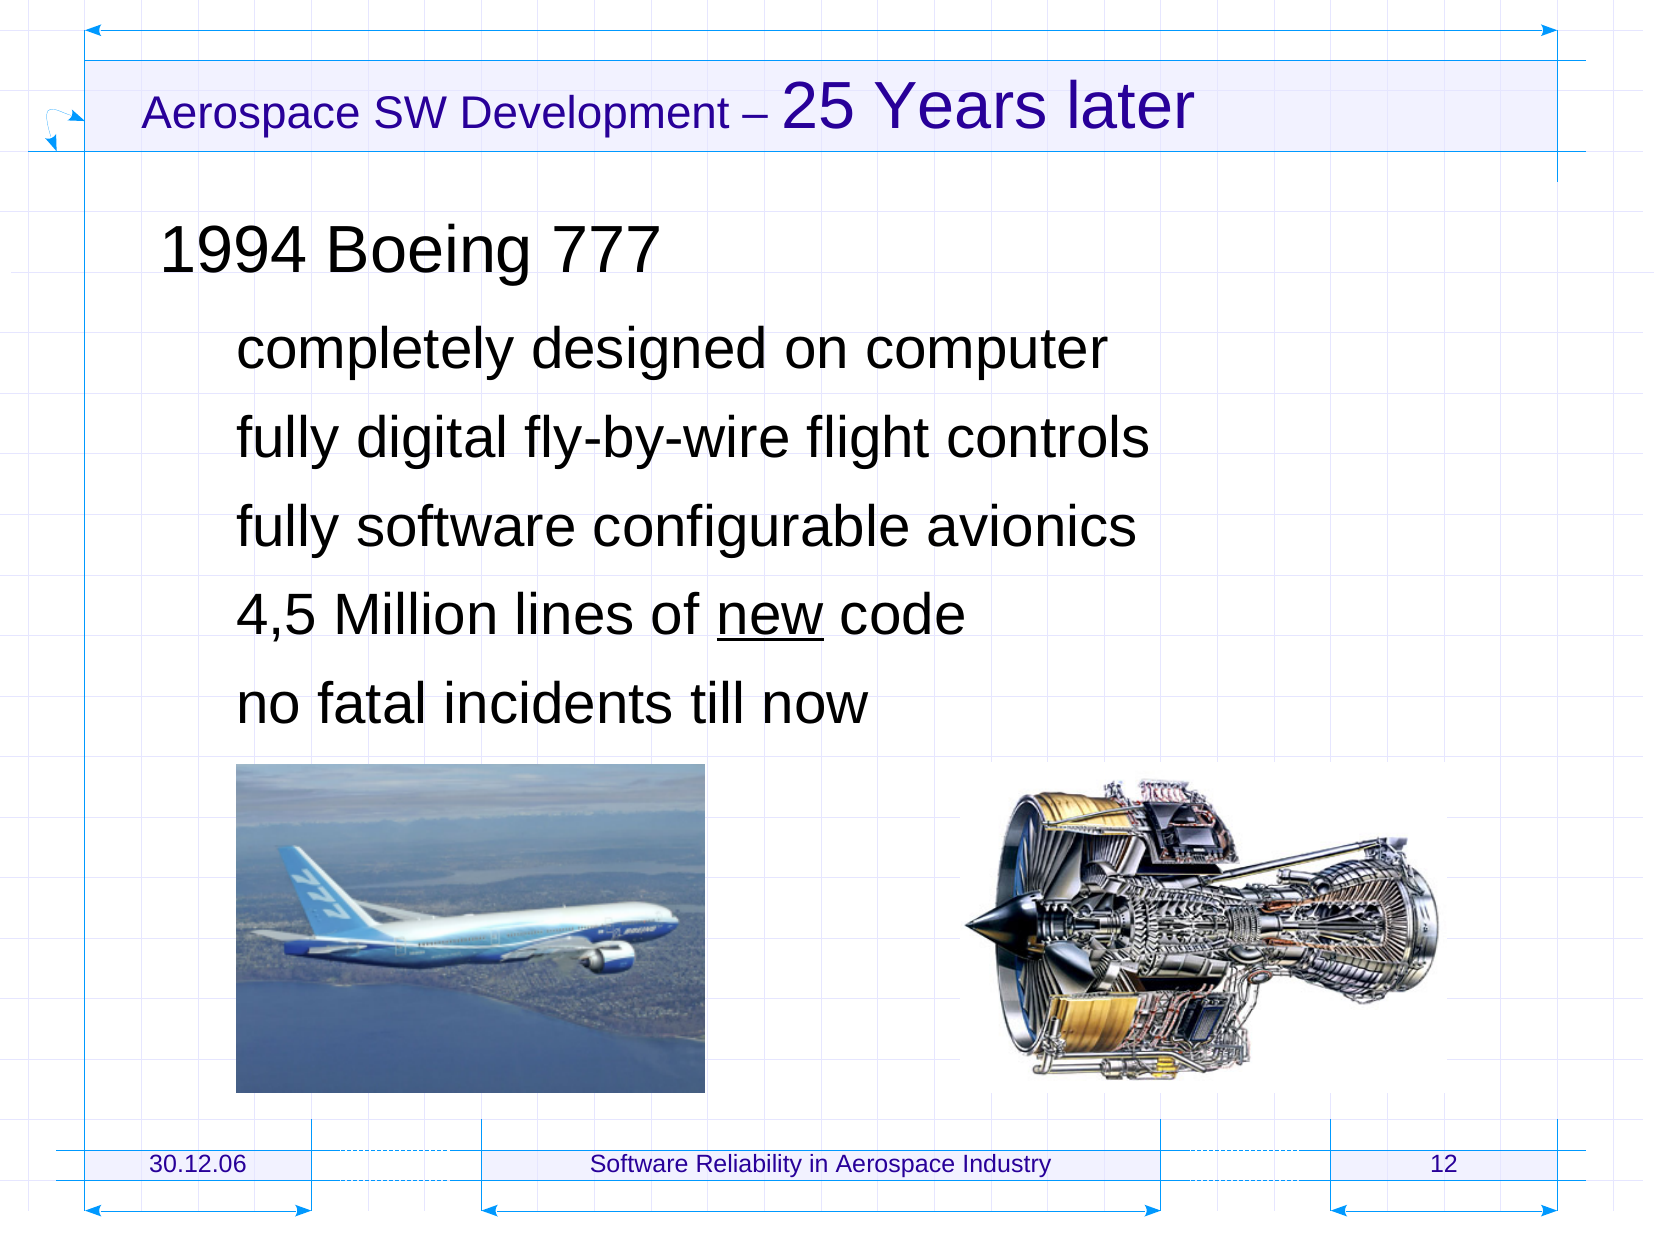

# Aerospace SW Development – 25 Years later
1994 Boeing 777
completely designed on computer
fully digital fly-by-wire flight controls
fully software configurable avionics
4,5 Million lines of new code
no fatal incidents till now
30.12.06
Software Reliability in Aerospace Industry
12